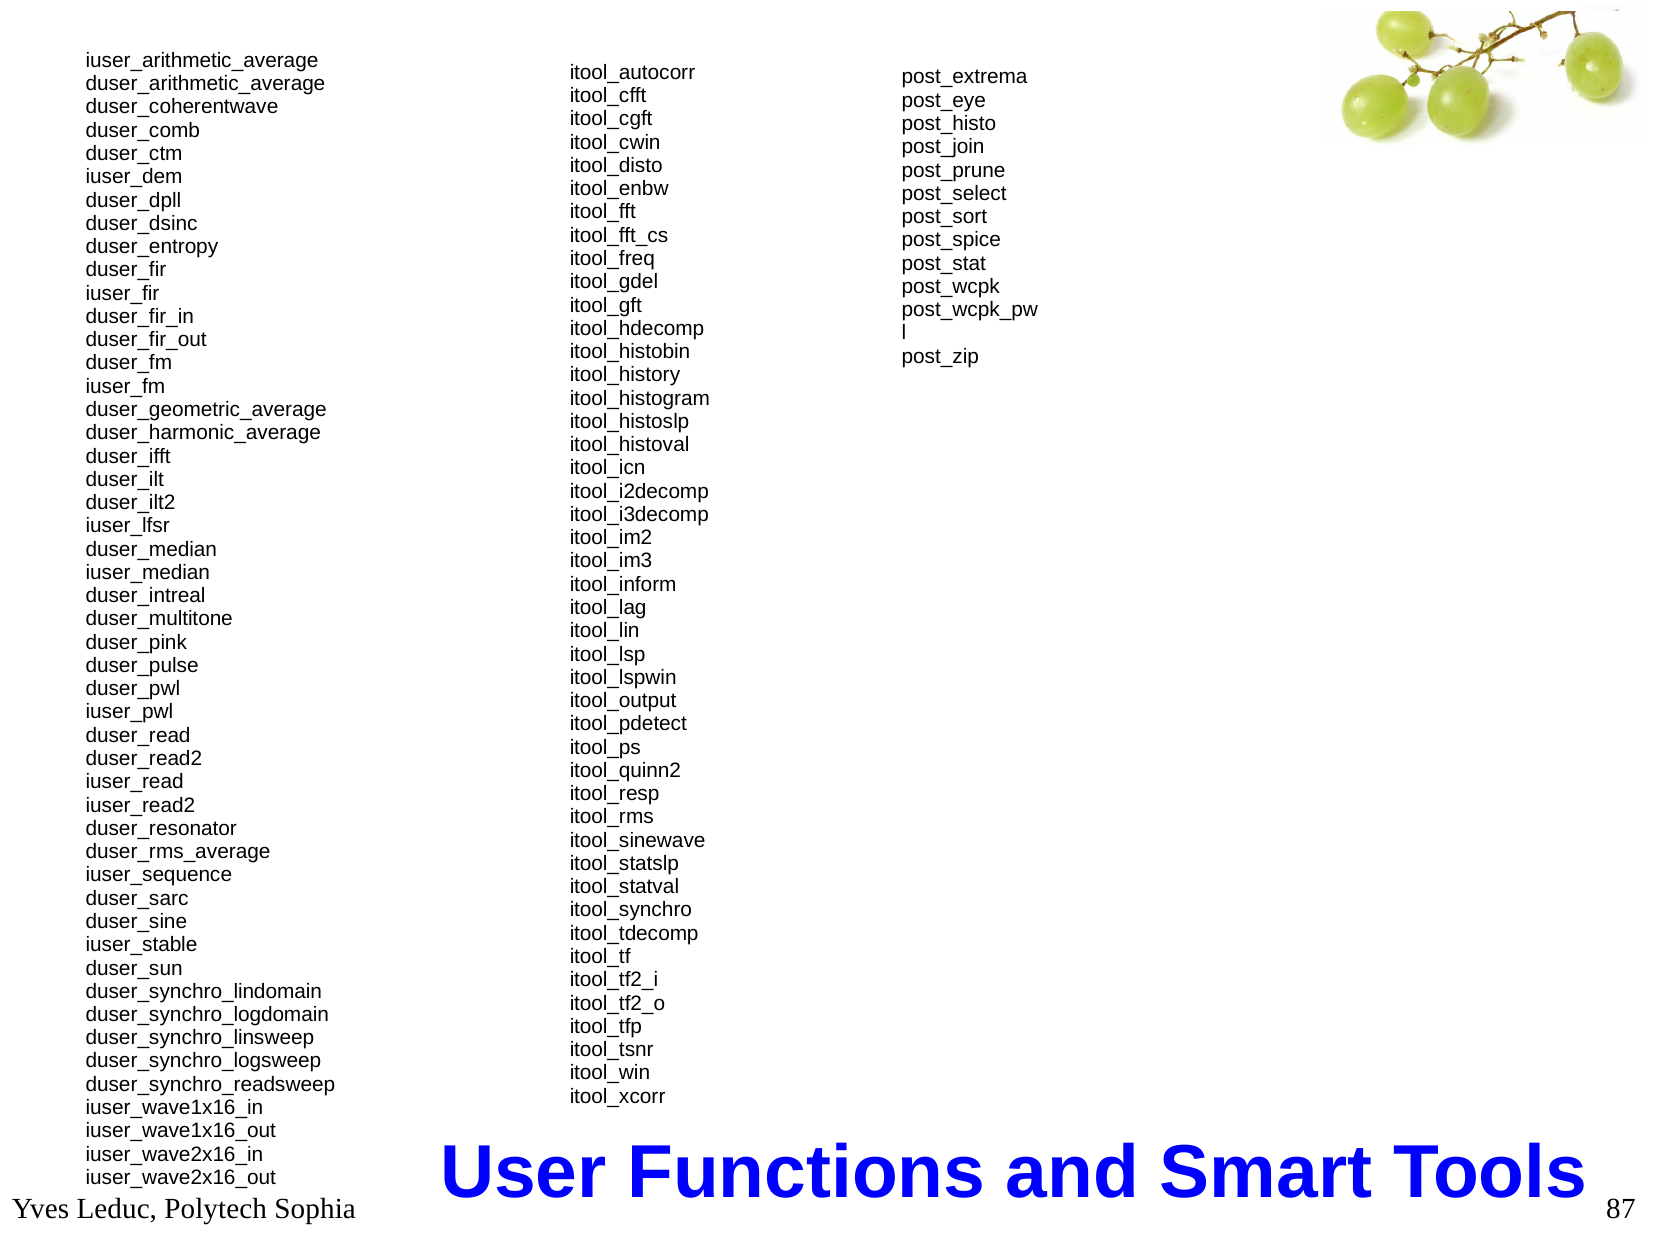

iuser_arithmetic_average
duser_arithmetic_average
duser_coherentwave
duser_comb
duser_ctm
iuser_dem
duser_dpll
duser_dsinc
duser_entropy
duser_fir
iuser_fir
duser_fir_in
duser_fir_out
duser_fm
iuser_fm
duser_geometric_average
duser_harmonic_average
duser_ifft
duser_ilt
duser_ilt2
iuser_lfsr
duser_median
iuser_median
duser_intreal
duser_multitone
duser_pink
duser_pulse
duser_pwl
iuser_pwl
duser_read
duser_read2
iuser_read
iuser_read2
duser_resonator
duser_rms_average
iuser_sequence
duser_sarc
duser_sine
iuser_stable
duser_sun
duser_synchro_lindomain
duser_synchro_logdomain
duser_synchro_linsweep
duser_synchro_logsweep
duser_synchro_readsweep
iuser_wave1x16_in
iuser_wave1x16_out
iuser_wave2x16_in
iuser_wave2x16_out
itool_autocorr
itool_cfft
itool_cgft
itool_cwin
itool_disto
itool_enbw
itool_fft
itool_fft_cs
itool_freq
itool_gdel
itool_gft
itool_hdecomp
itool_histobin
itool_history
itool_histogram
itool_histoslp
itool_histoval
itool_icn
itool_i2decomp
itool_i3decomp
itool_im2
itool_im3
itool_inform
itool_lag
itool_lin
itool_lsp
itool_lspwin
itool_output
itool_pdetect
itool_ps
itool_quinn2
itool_resp
itool_rms
itool_sinewave
itool_statslp
itool_statval
itool_synchro
itool_tdecomp
itool_tf
itool_tf2_i
itool_tf2_o
itool_tfp
itool_tsnr
itool_win
itool_xcorr
post_extrema
post_eye
post_histo
post_join
post_prune
post_select
post_sort
post_spice
post_stat
post_wcpk
post_wcpk_pwl
post_zip
User Functions and Smart Tools
Yves Leduc, Polytech Sophia
87